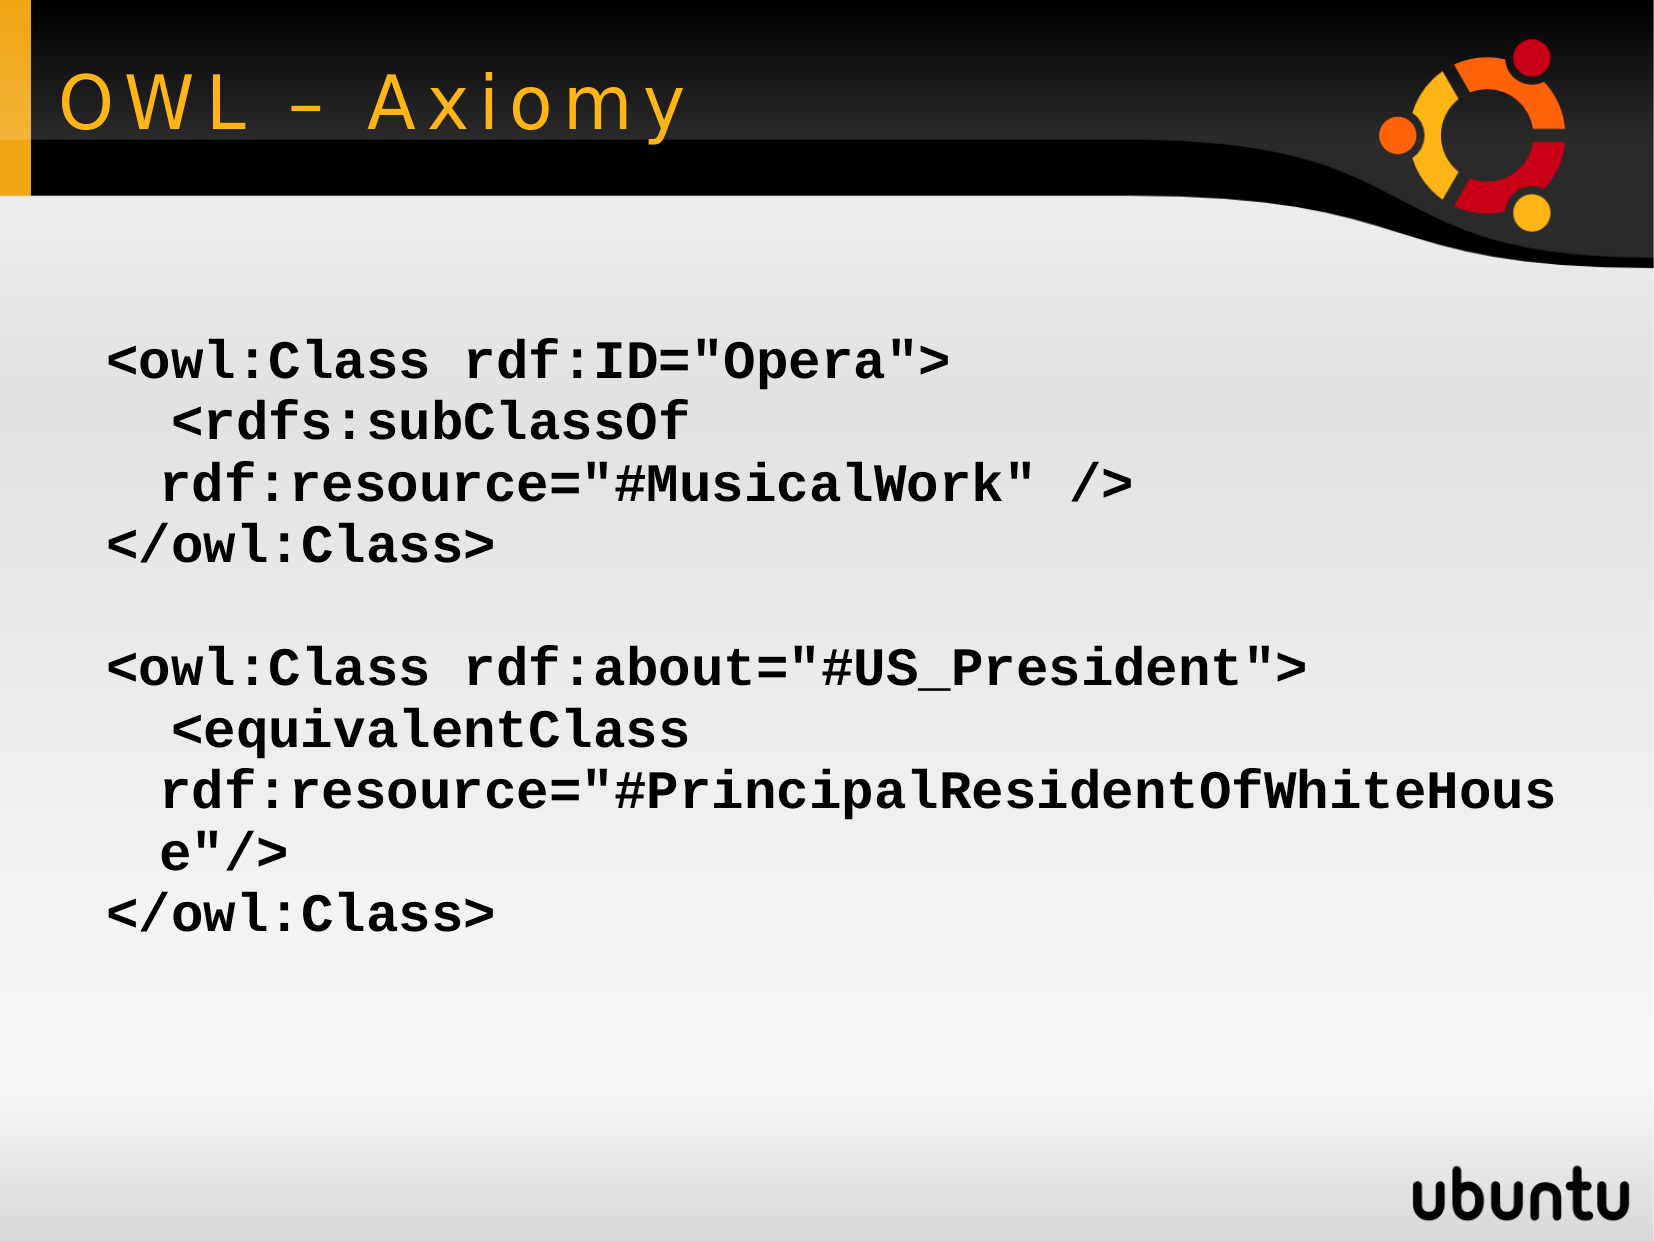

# OWL – Axiomy
<owl:Class rdf:ID="Opera">
 <rdfs:subClassOf rdf:resource="#MusicalWork" />
</owl:Class>
<owl:Class rdf:about="#US_President">
 <equivalentClass rdf:resource="#PrincipalResidentOfWhiteHouse"/>
</owl:Class>